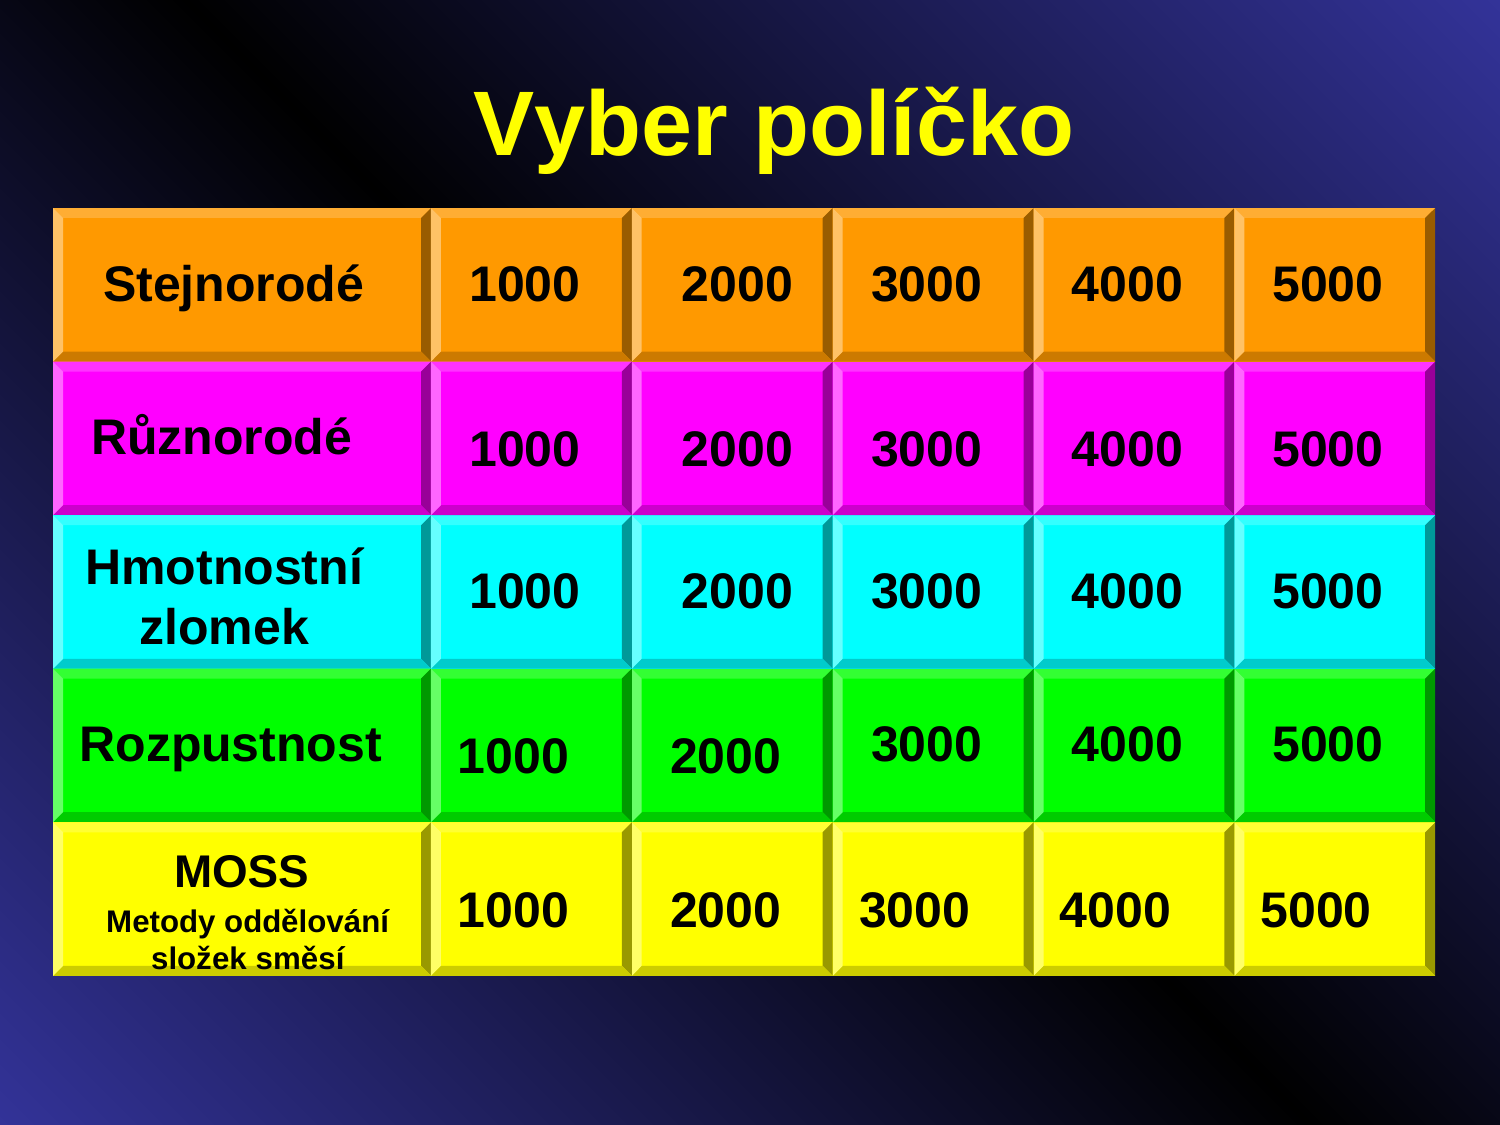

# Vyber políčko
Stejnorodé
1000
2000
3000
4000
5000
Různorodé
1000
2000
3000
4000
5000
Hmotnostní zlomek
1000
2000
3000
4000
5000
Rozpustnost
3000
4000
5000
1000
2000
MOSS
1000
2000
3000
4000
5000
Metody oddělování složek směsí